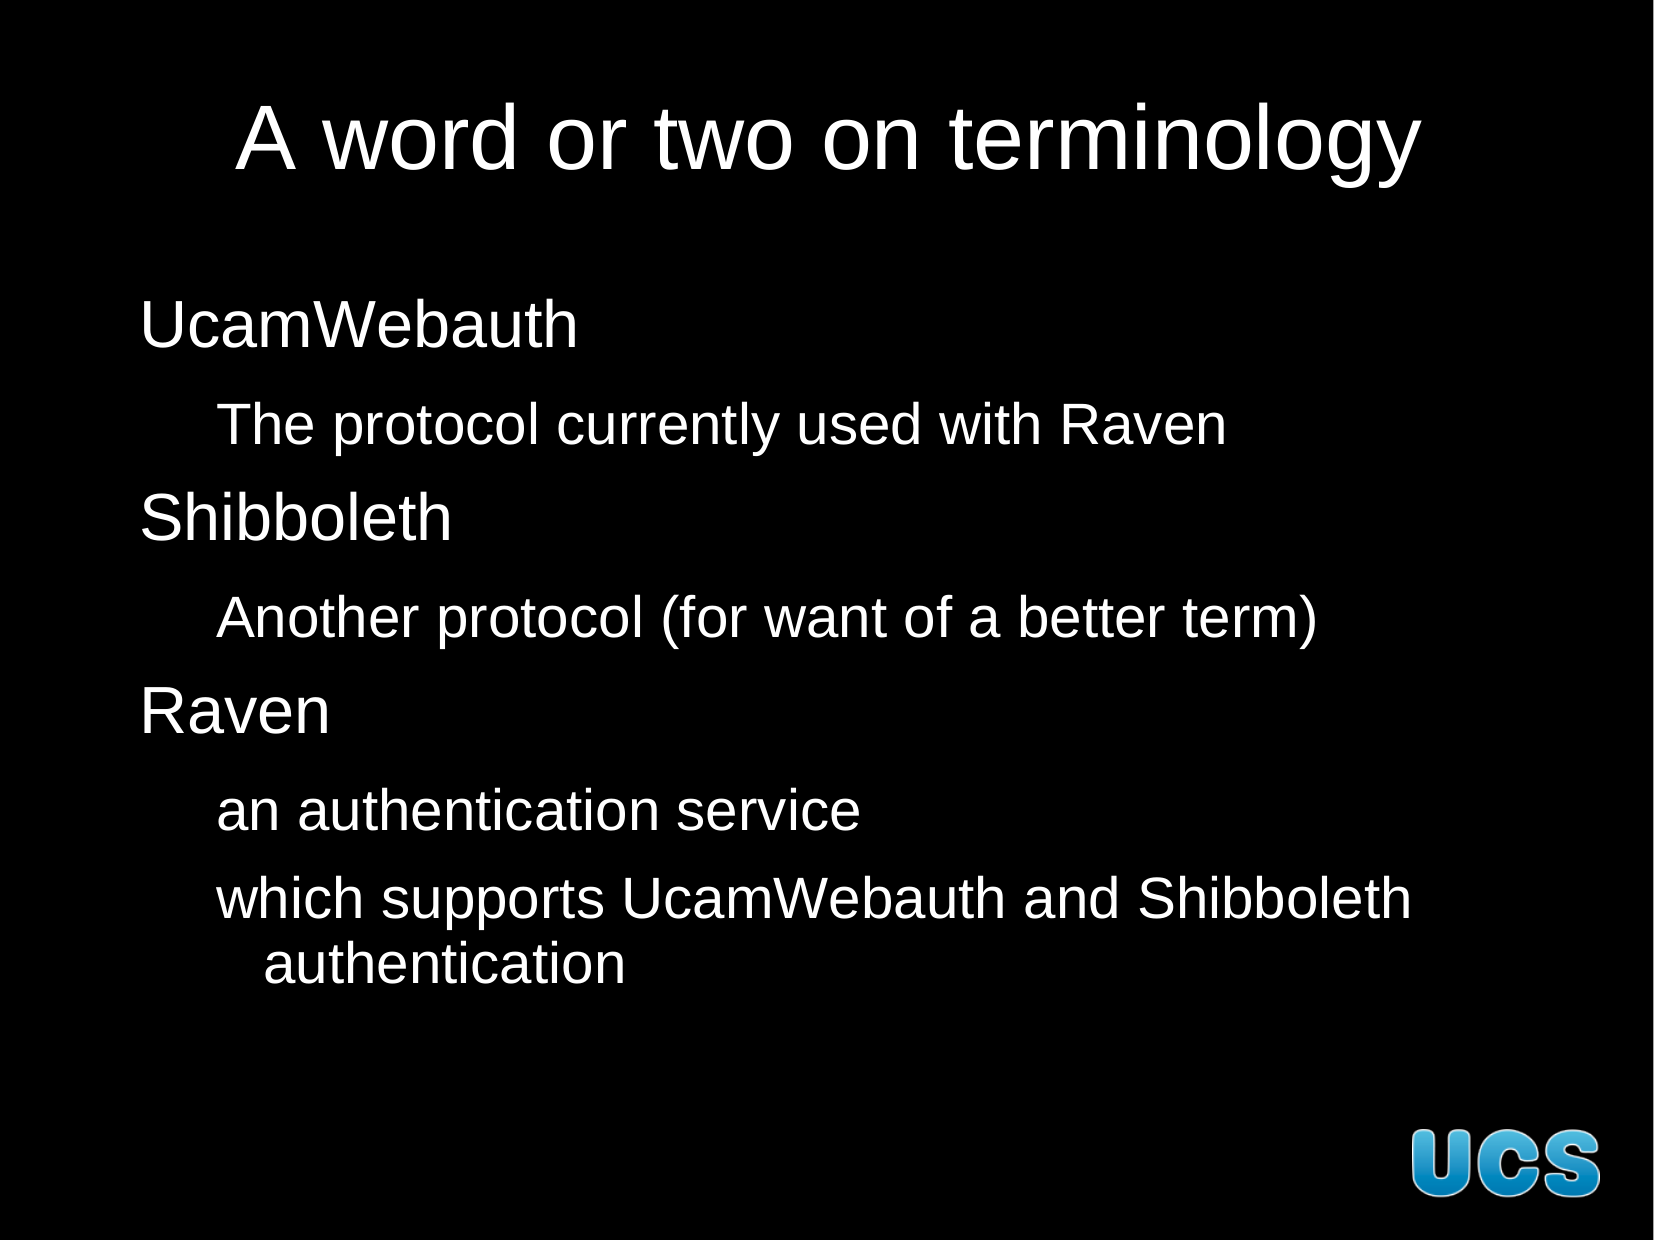

# A word or two on terminology
UcamWebauth
The protocol currently used with Raven
Shibboleth
Another protocol (for want of a better term)
Raven
an authentication service
which supports UcamWebauth and Shibboleth authentication